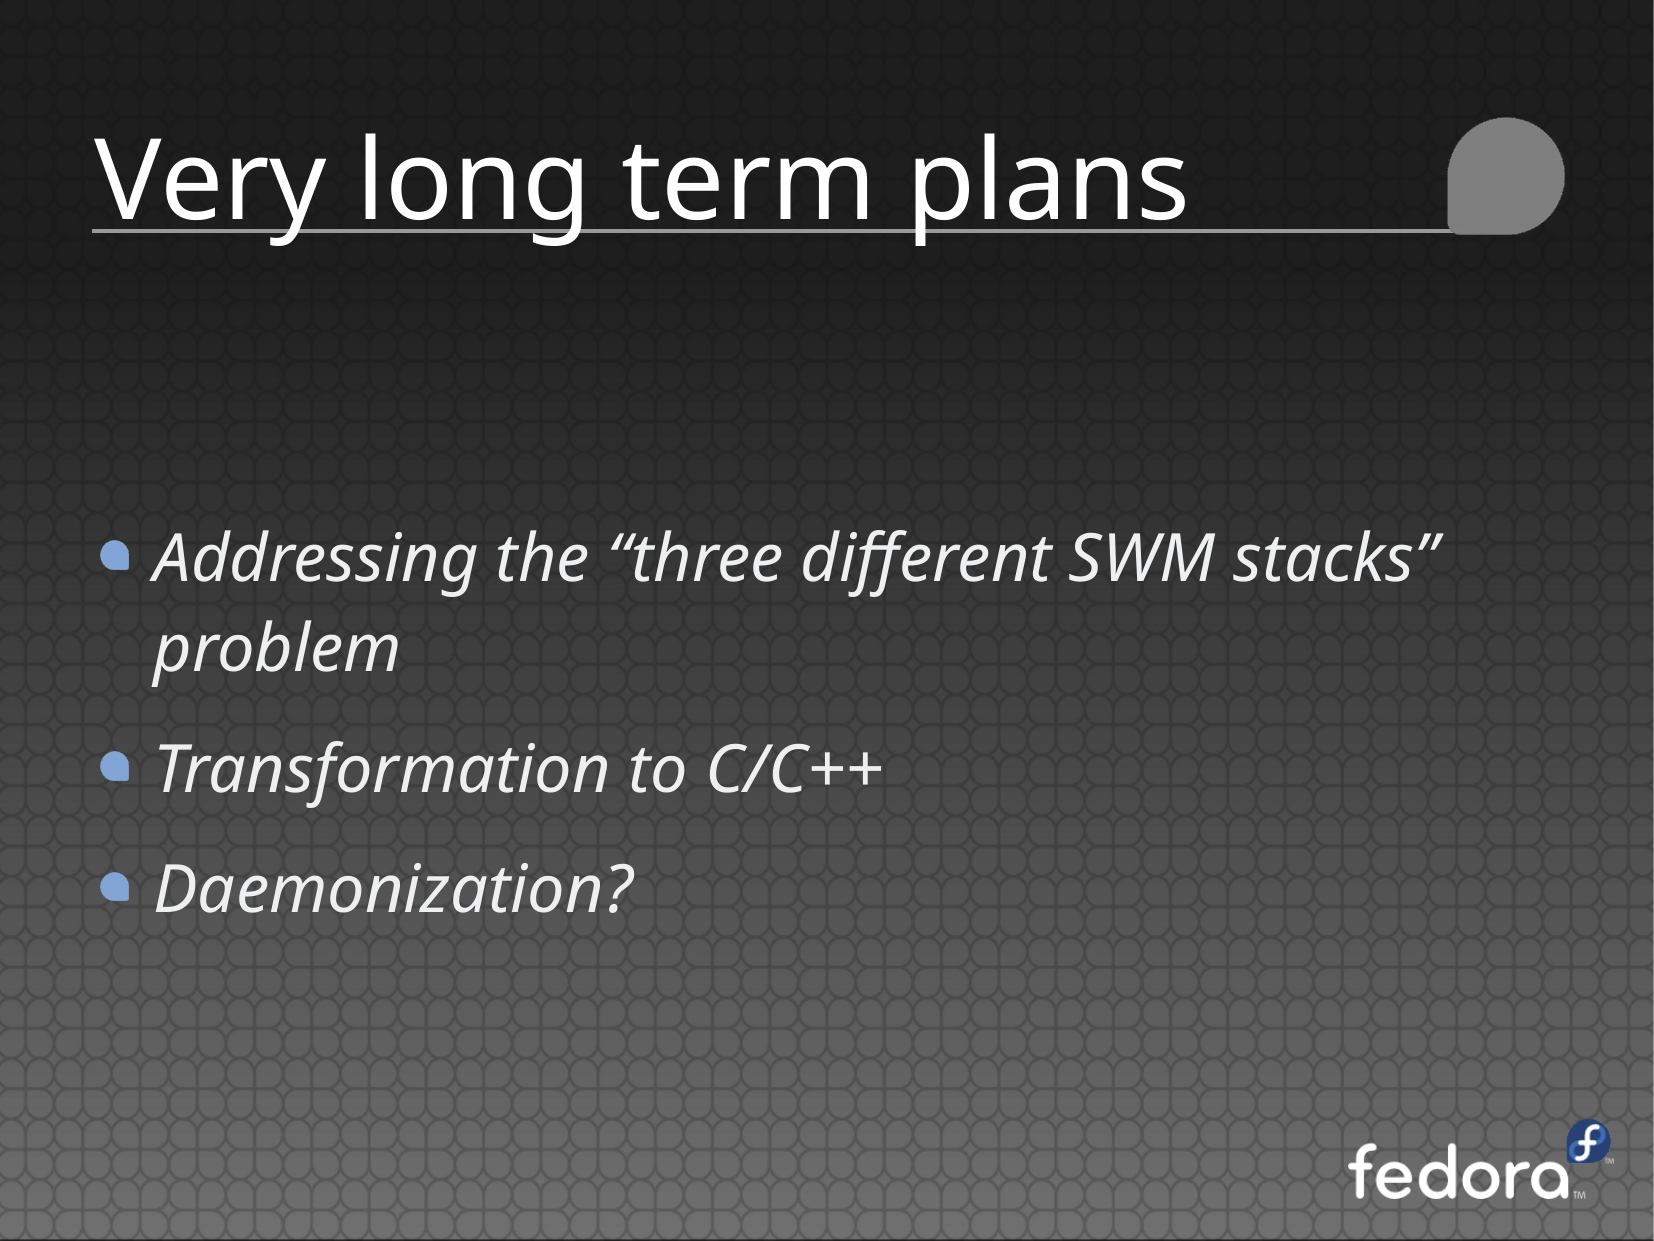

Very long term plans
# Addressing the “three different SWM stacks” problem
Transformation to C/C++
Daemonization?